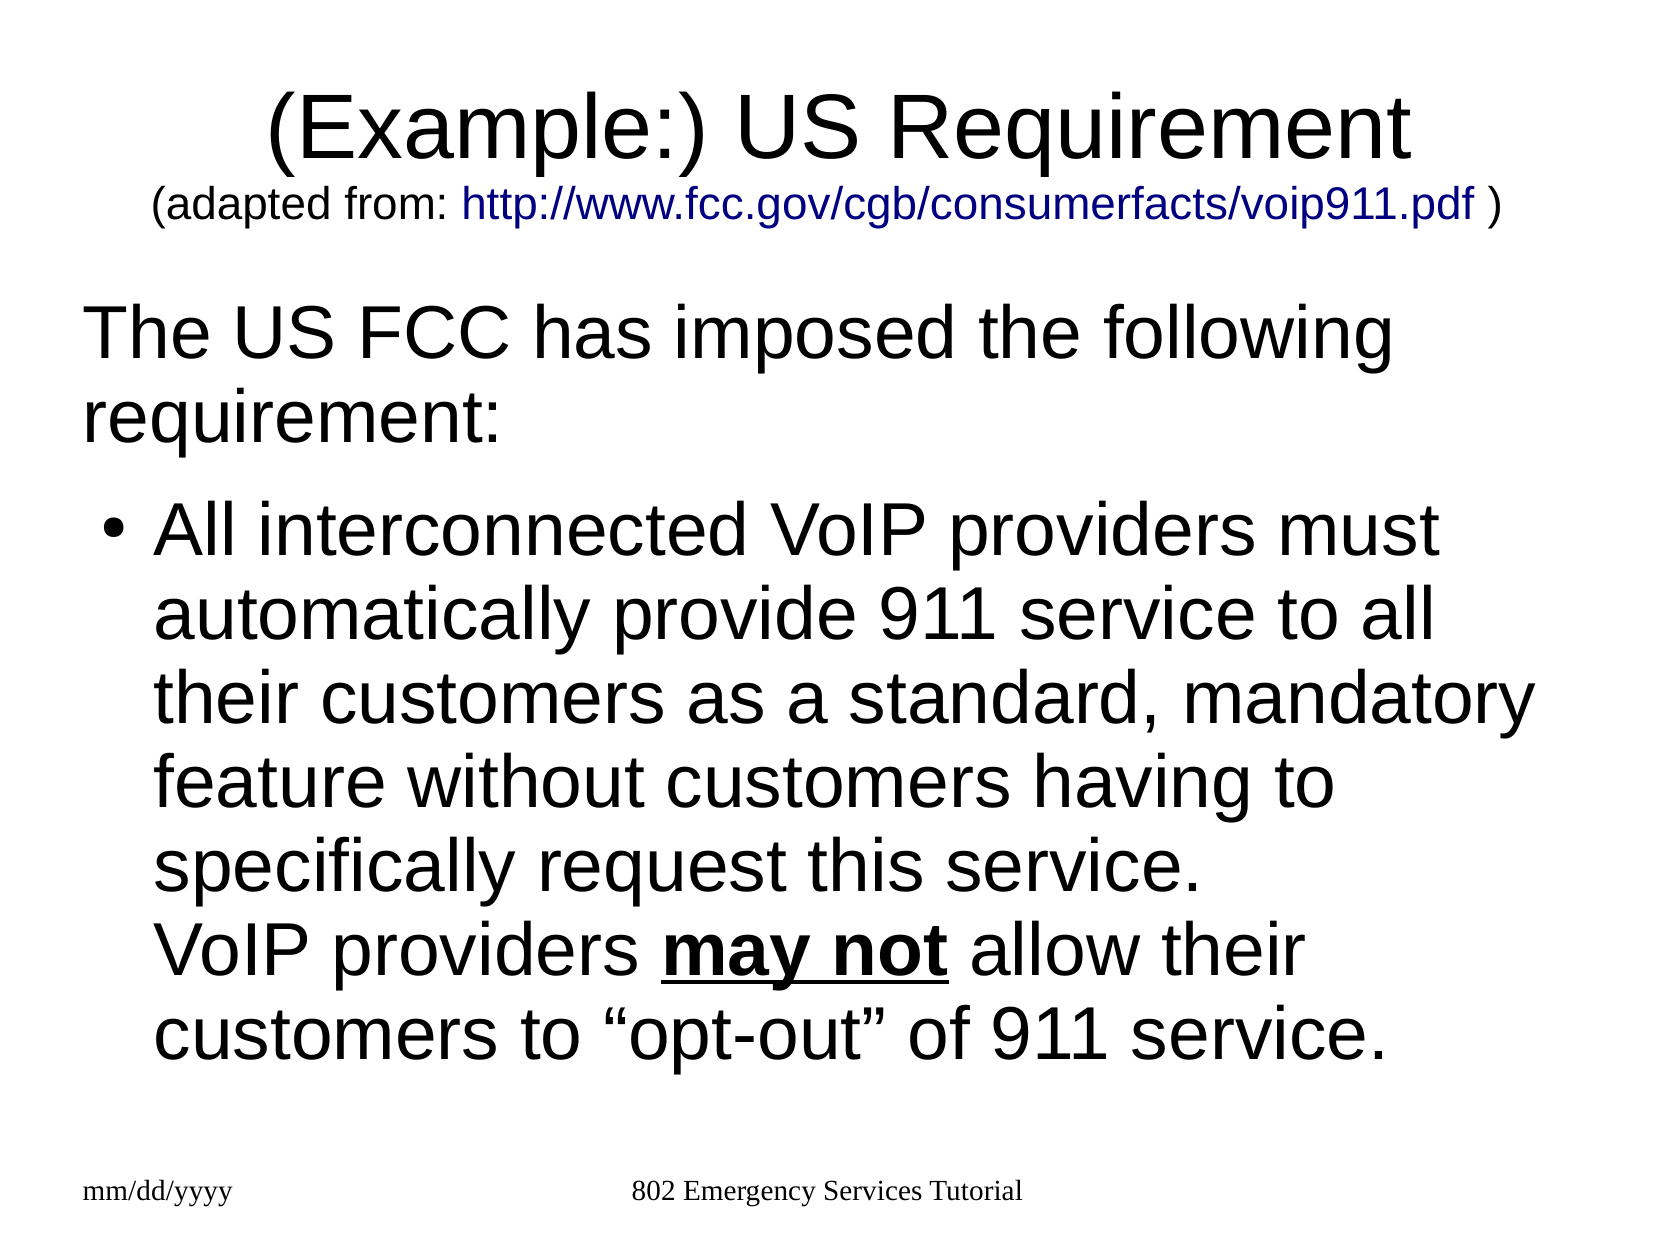

# (Example:) US Requirement (adapted from: http://www.fcc.gov/cgb/consumerfacts/voip911.pdf )
The US FCC has imposed the following requirement:
All interconnected VoIP providers must automatically provide 911 service to all their customers as a standard, mandatory feature without customers having to specifically request this service.
VoIP providers may not allow their customers to “opt-out” of 911 service.